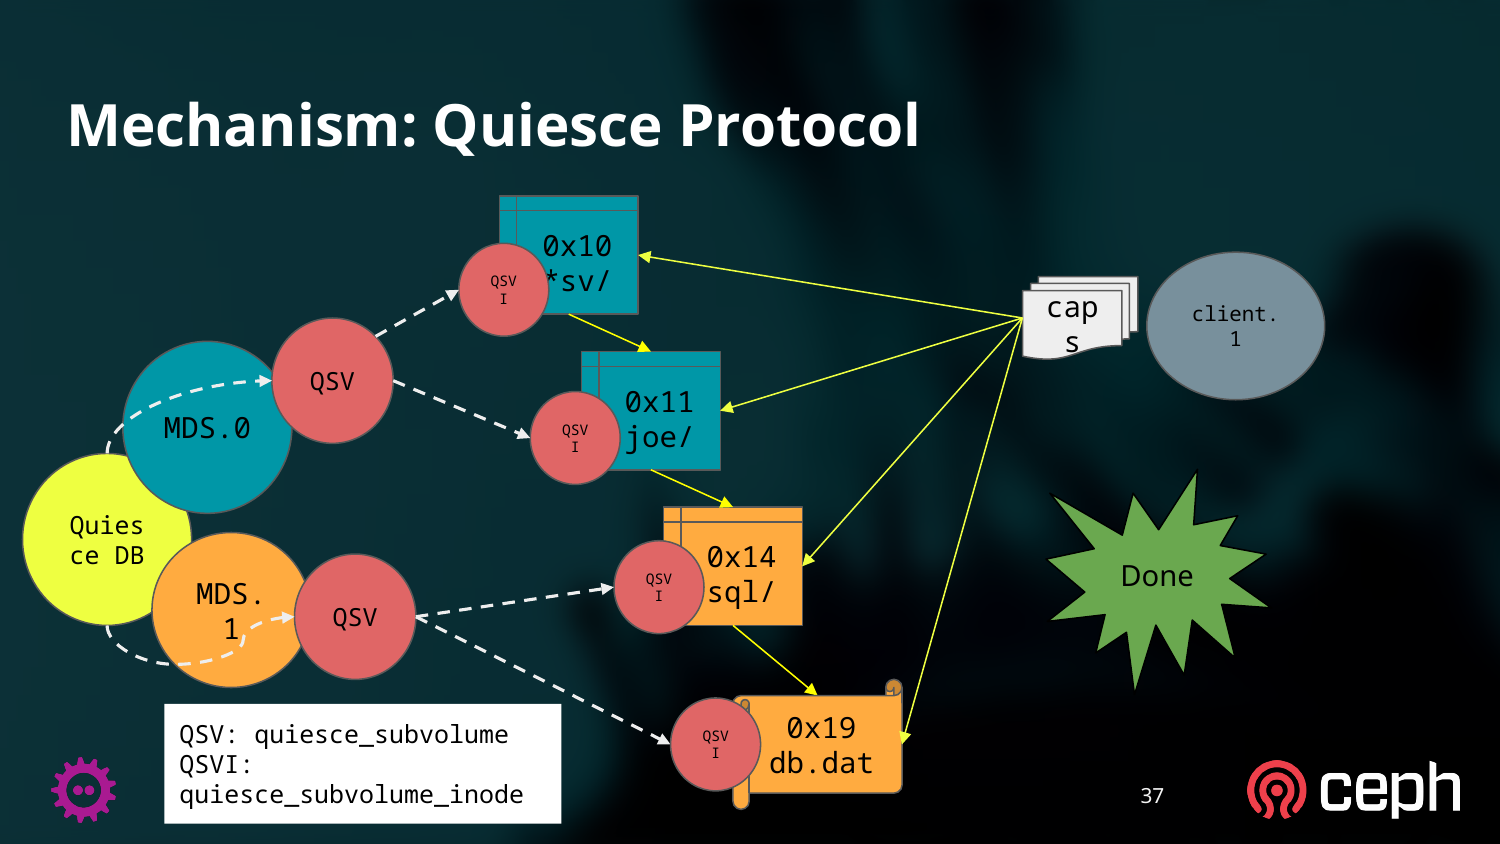

# Mechanism: Quiesce Protocol
0x10
*sv/
QSVI
client.1
caps
QSV
MDS.0
0x11
joe/
QSVI
Quiesce DB
Done
0x14
sql/
MDS.1
QSVI
QSV
0x19
db.dat
QSVI
QSV: quiesce_subvolume
QSVI: quiesce_subvolume_inode